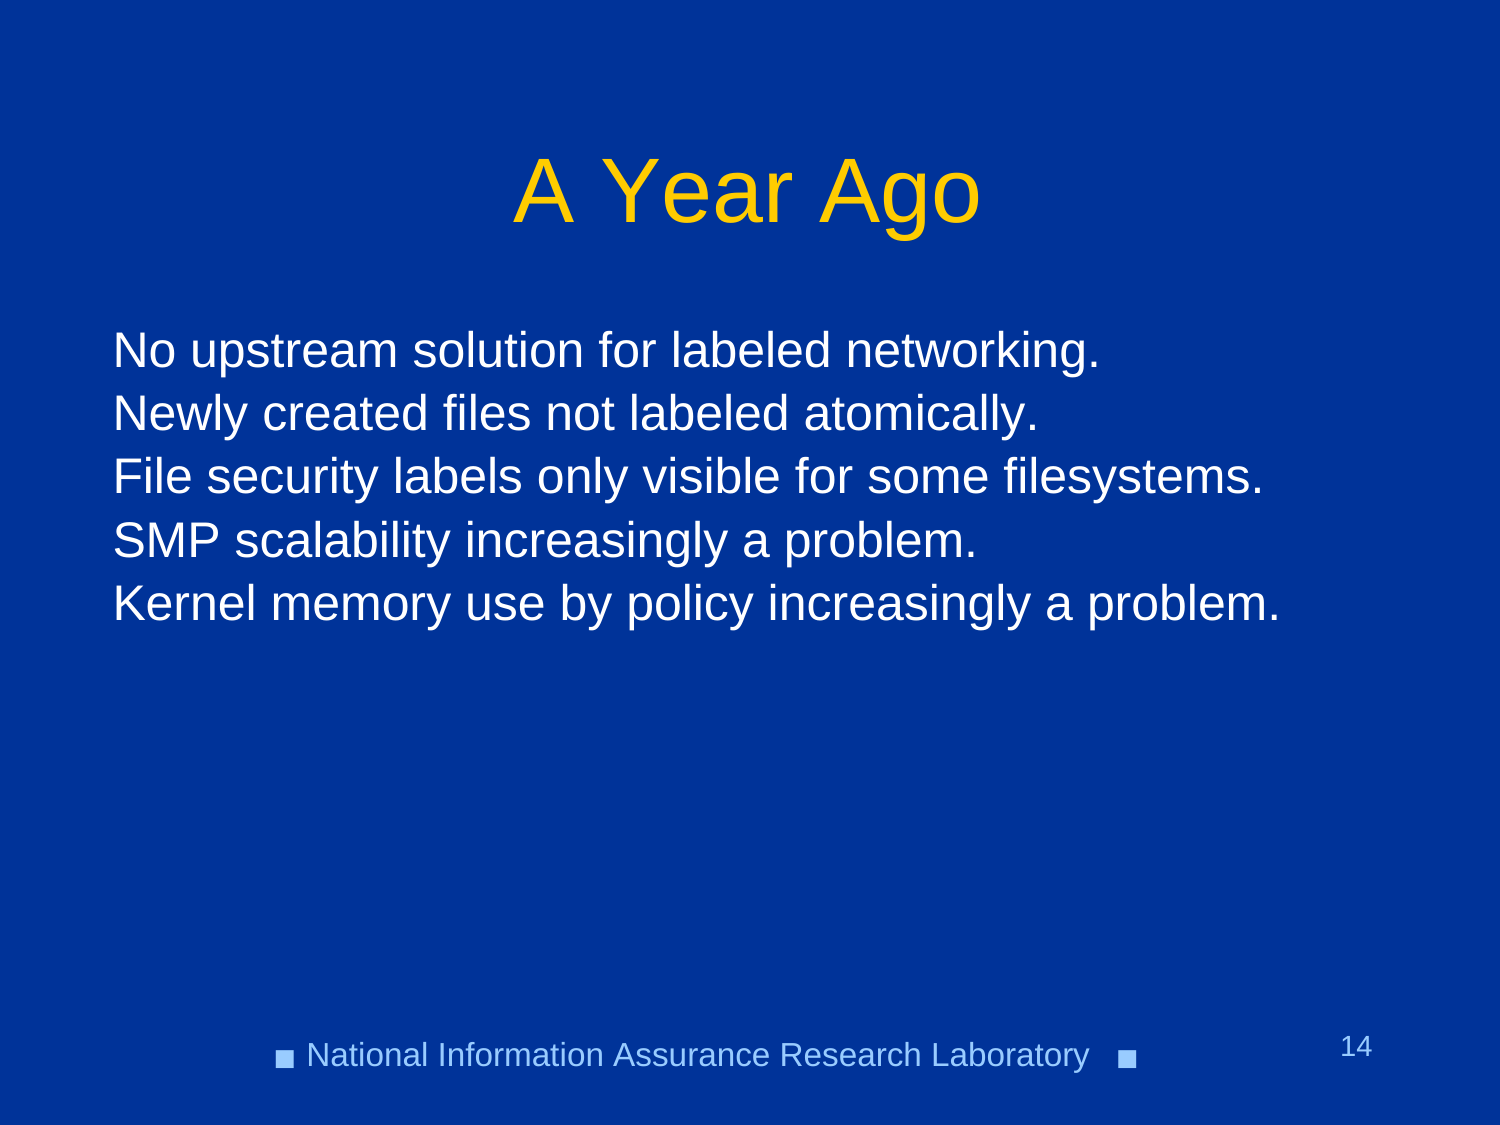

# A Year Ago
No upstream solution for labeled networking.
Newly created files not labeled atomically.
File security labels only visible for some filesystems.
SMP scalability increasingly a problem.
Kernel memory use by policy increasingly a problem.